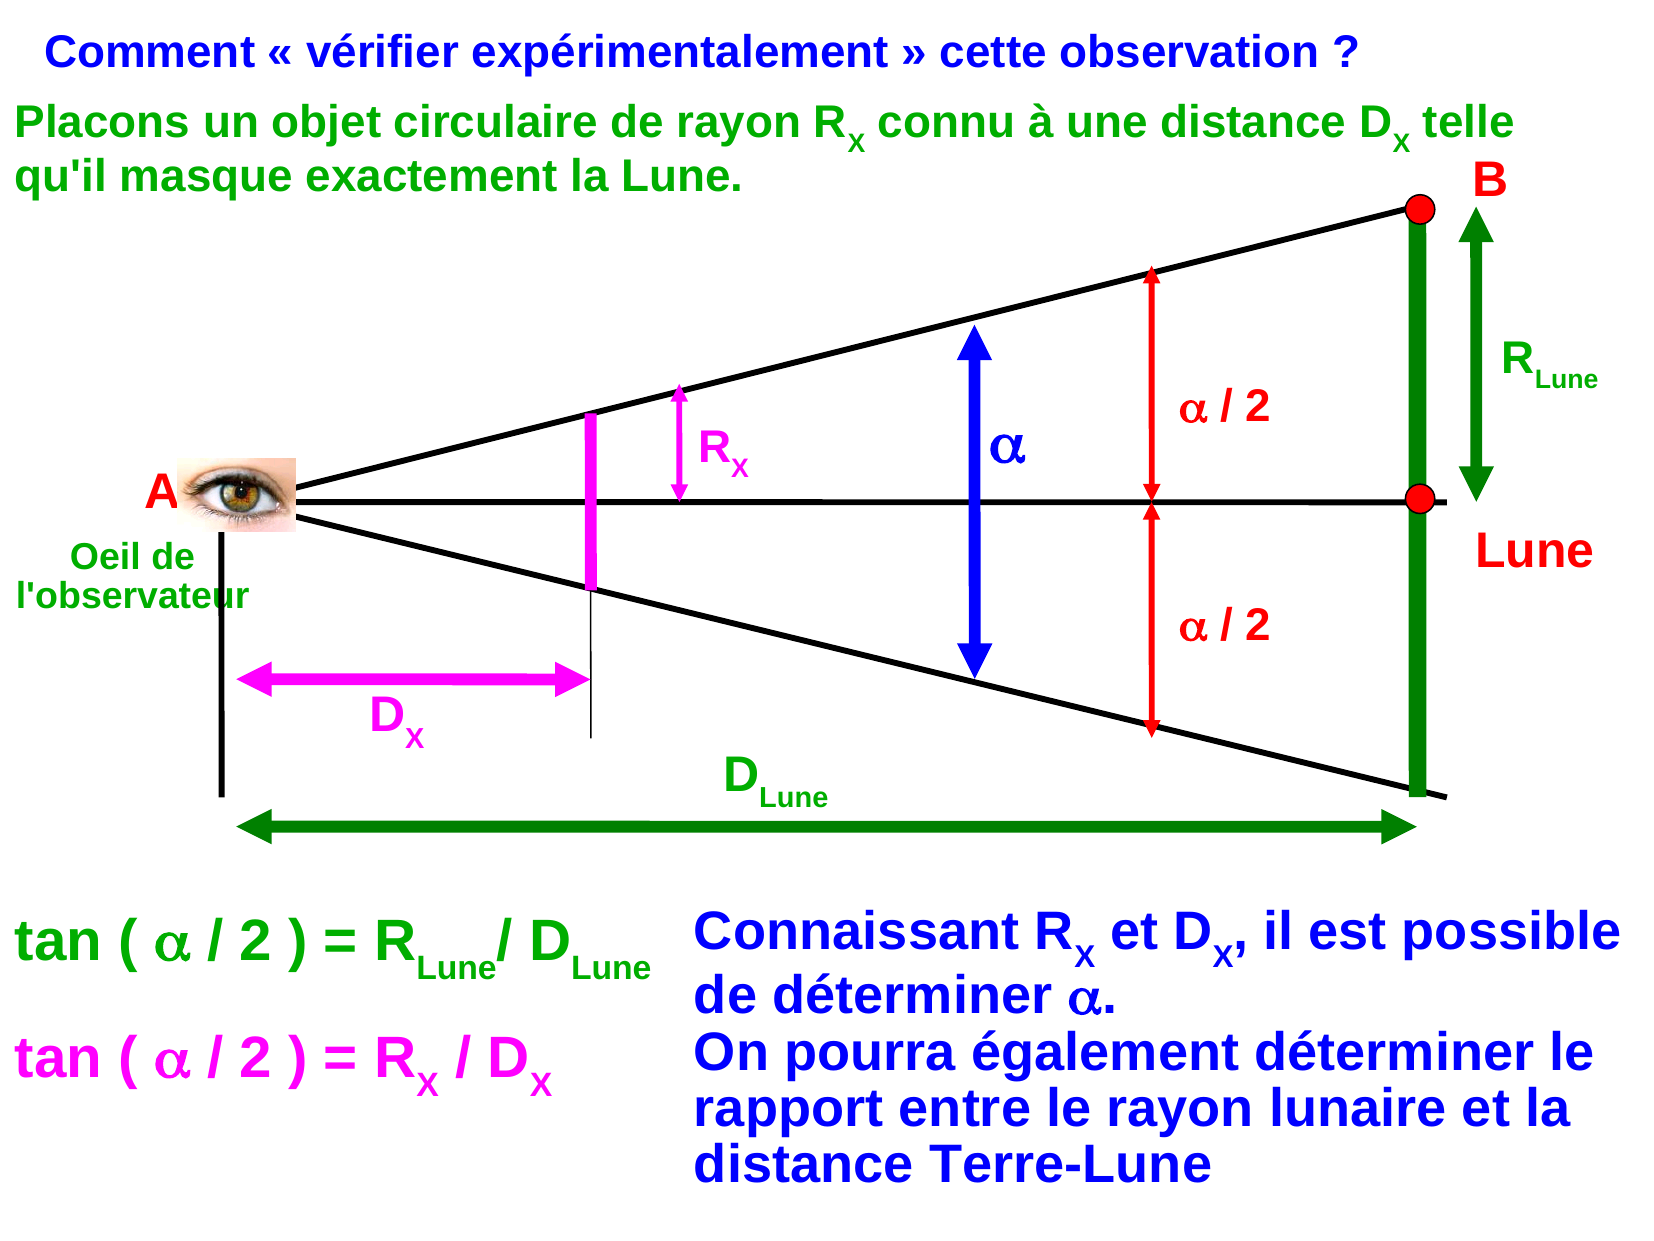

Comment « vérifier expérimentalement » cette observation ?
Placons un objet circulaire de rayon RX connu à une distance DX telle qu'il masque exactement la Lune.
B
Lune
RLune
 / 2
 / 2

RX
A
Oeil de l'observateur
DX
DLune
Connaissant RX et DX, il est possible de déterminer .
On pourra également déterminer le rapport entre le rayon lunaire et la distance Terre-Lune
tan (  / 2 ) = RLune/ DLune
tan (  / 2 ) = RX / DX